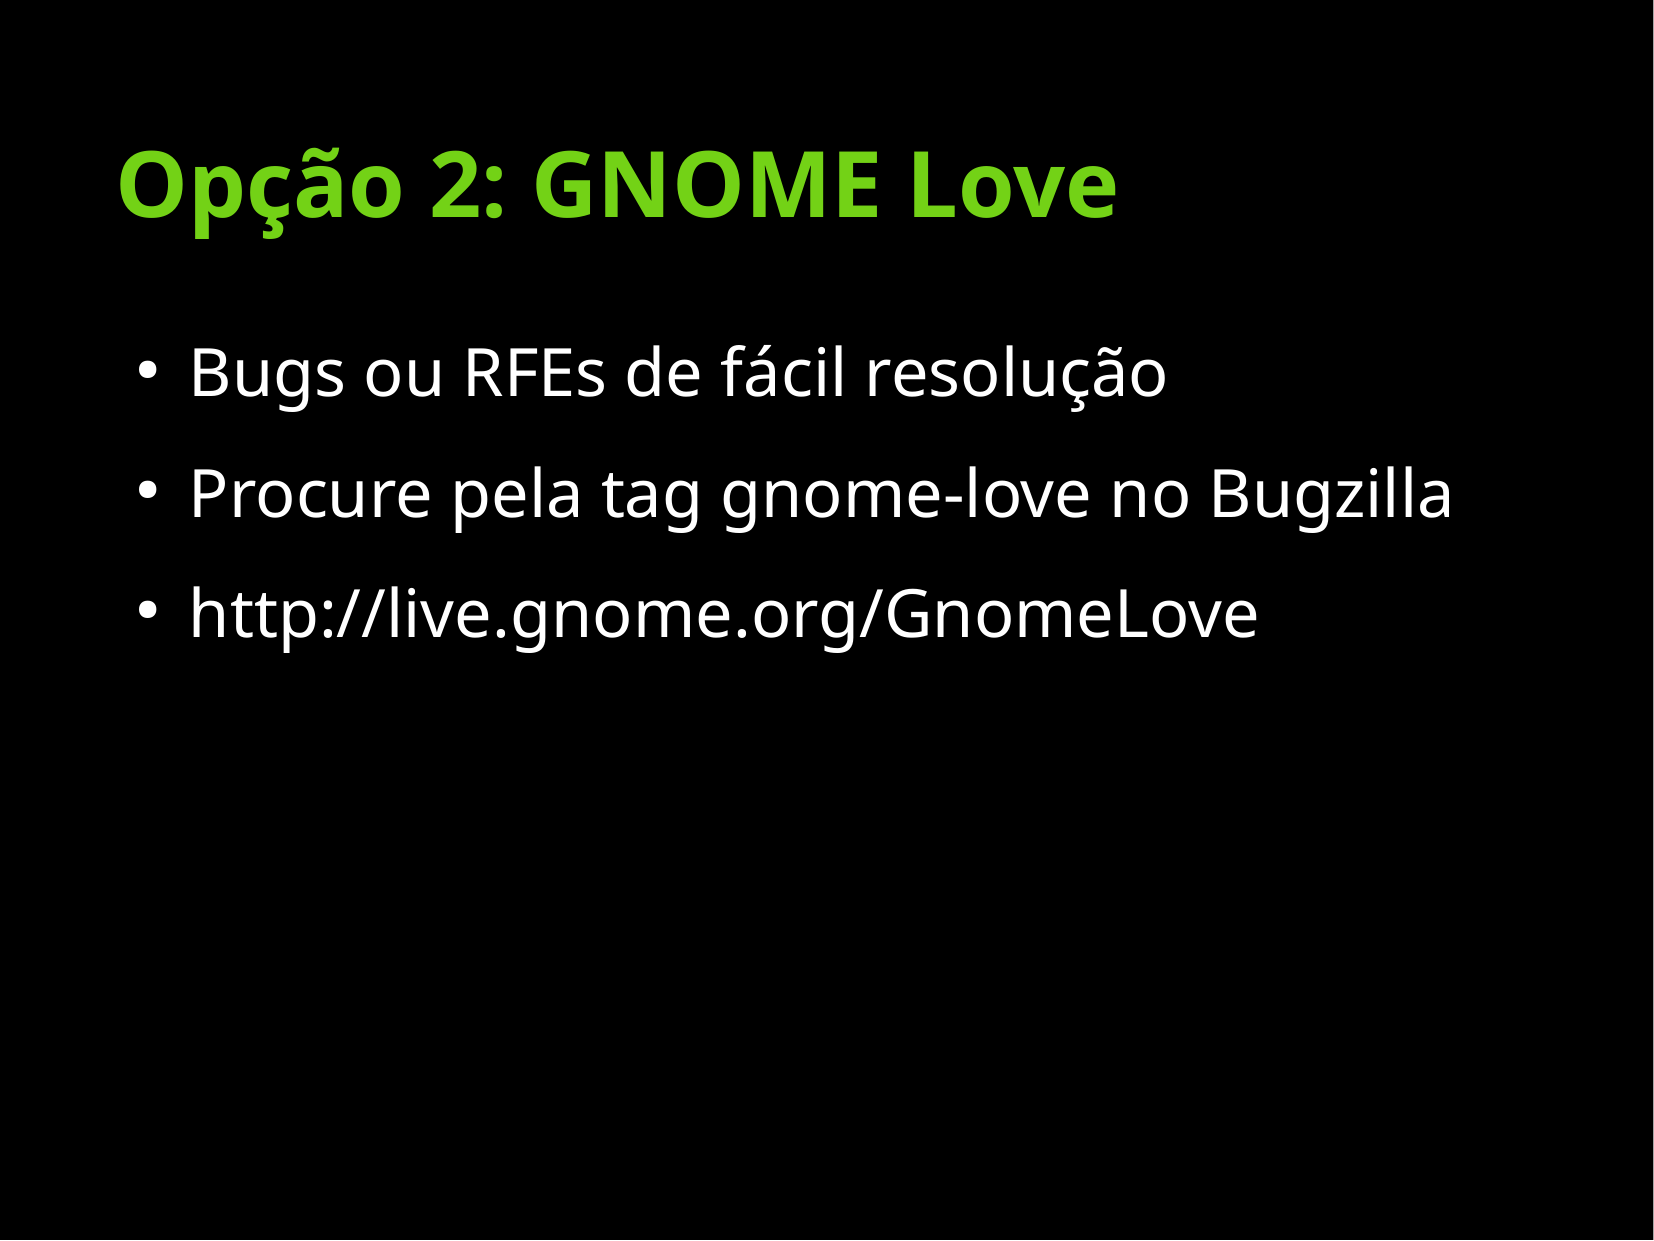

# Opção 2: GNOME Love
Bugs ou RFEs de fácil resolução
Procure pela tag gnome-love no Bugzilla
http://live.gnome.org/GnomeLove